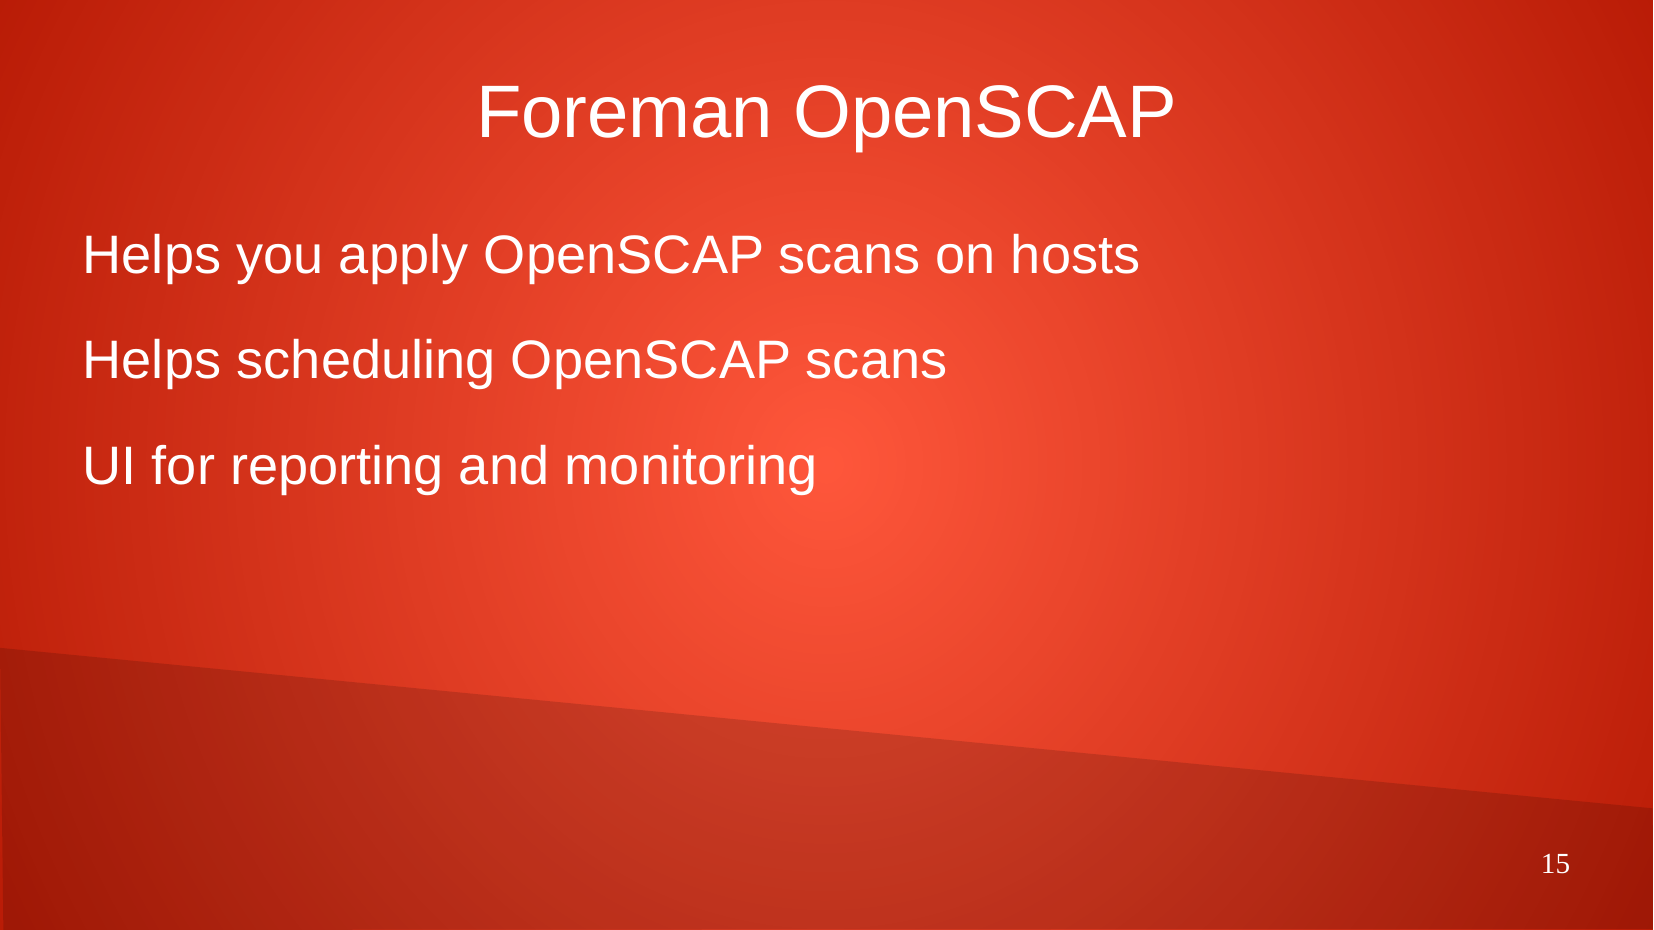

# Foreman OpenSCAP
Helps you apply OpenSCAP scans on hosts
Helps scheduling OpenSCAP scans
UI for reporting and monitoring
15